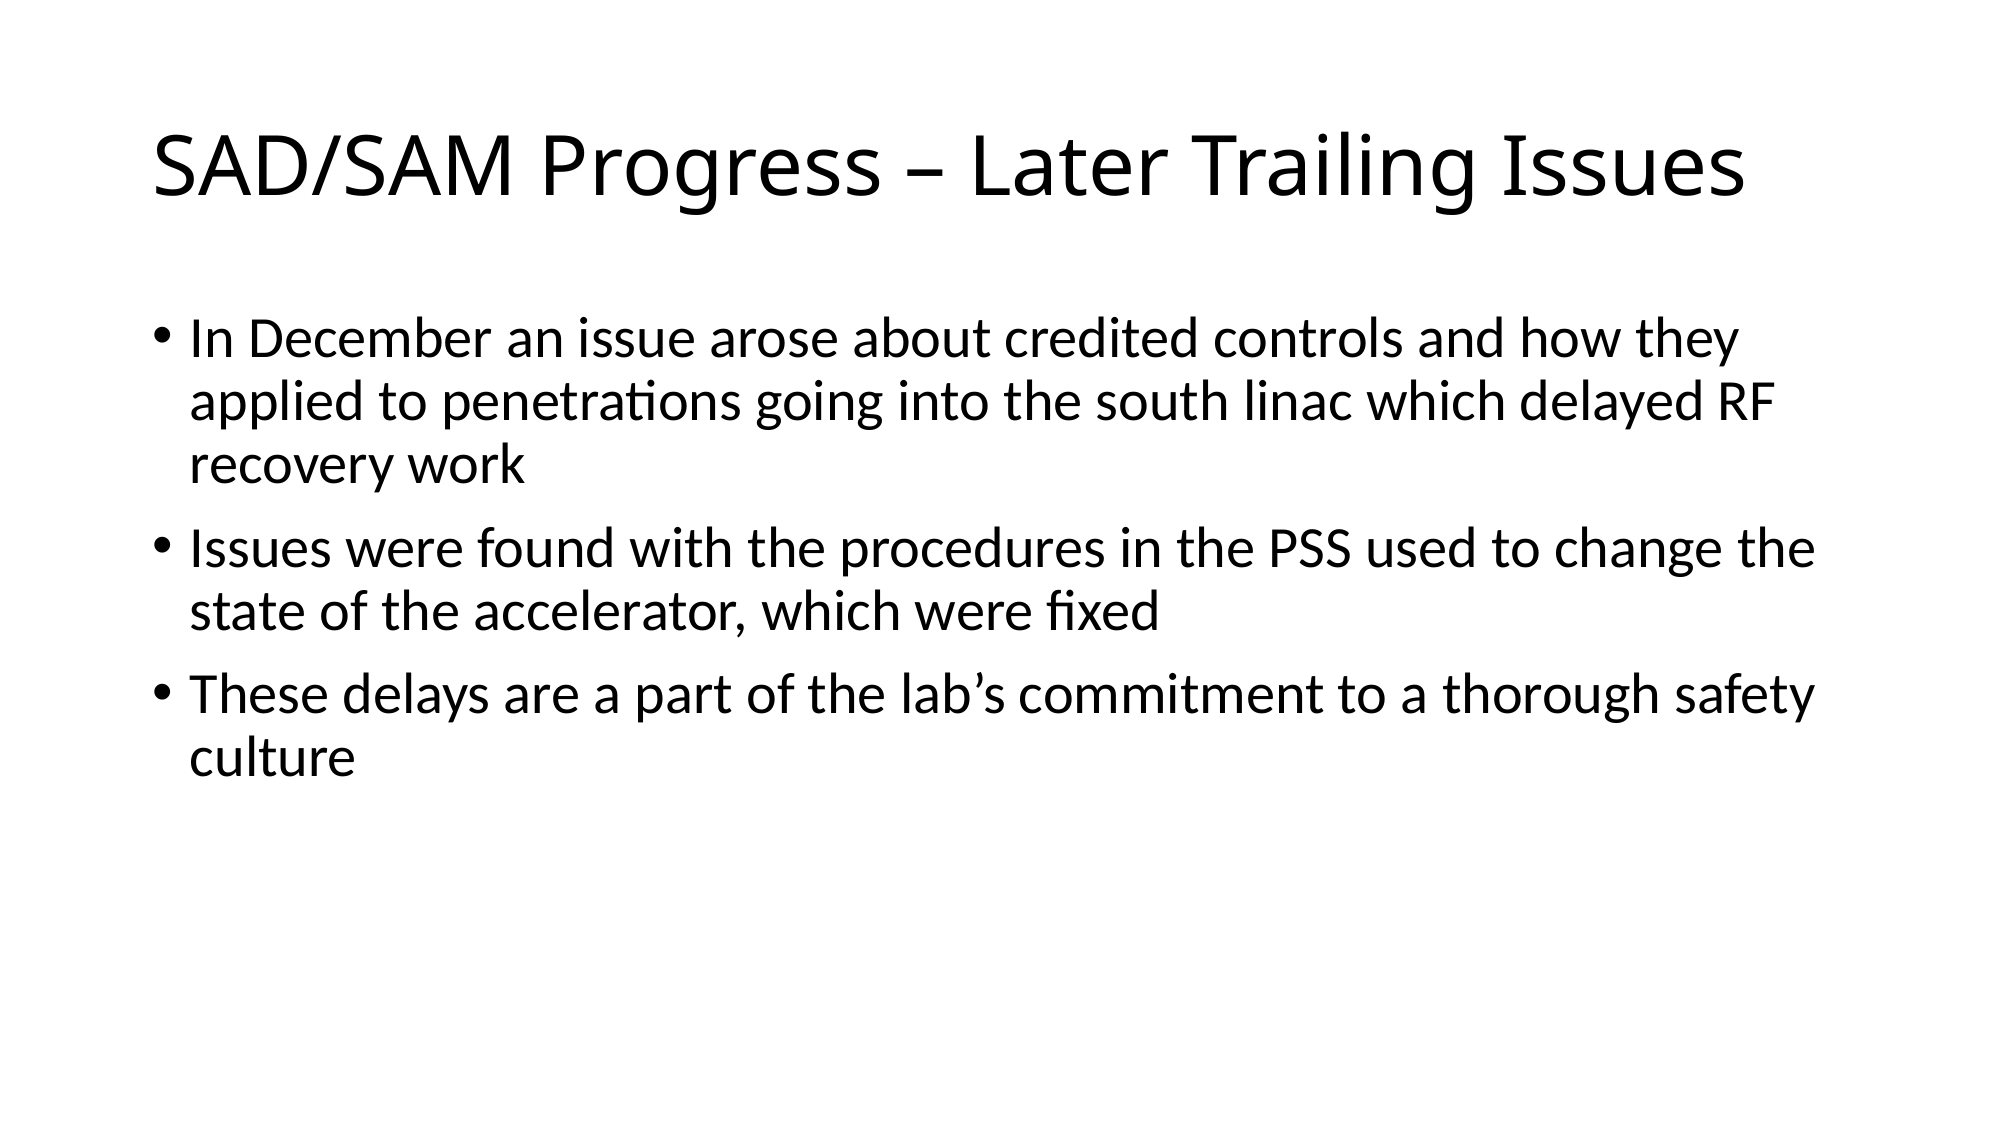

# SAD/SAM Progress – Later Trailing Issues
In December an issue arose about credited controls and how they applied to penetrations going into the south linac which delayed RF recovery work
Issues were found with the procedures in the PSS used to change the state of the accelerator, which were fixed
These delays are a part of the lab’s commitment to a thorough safety culture